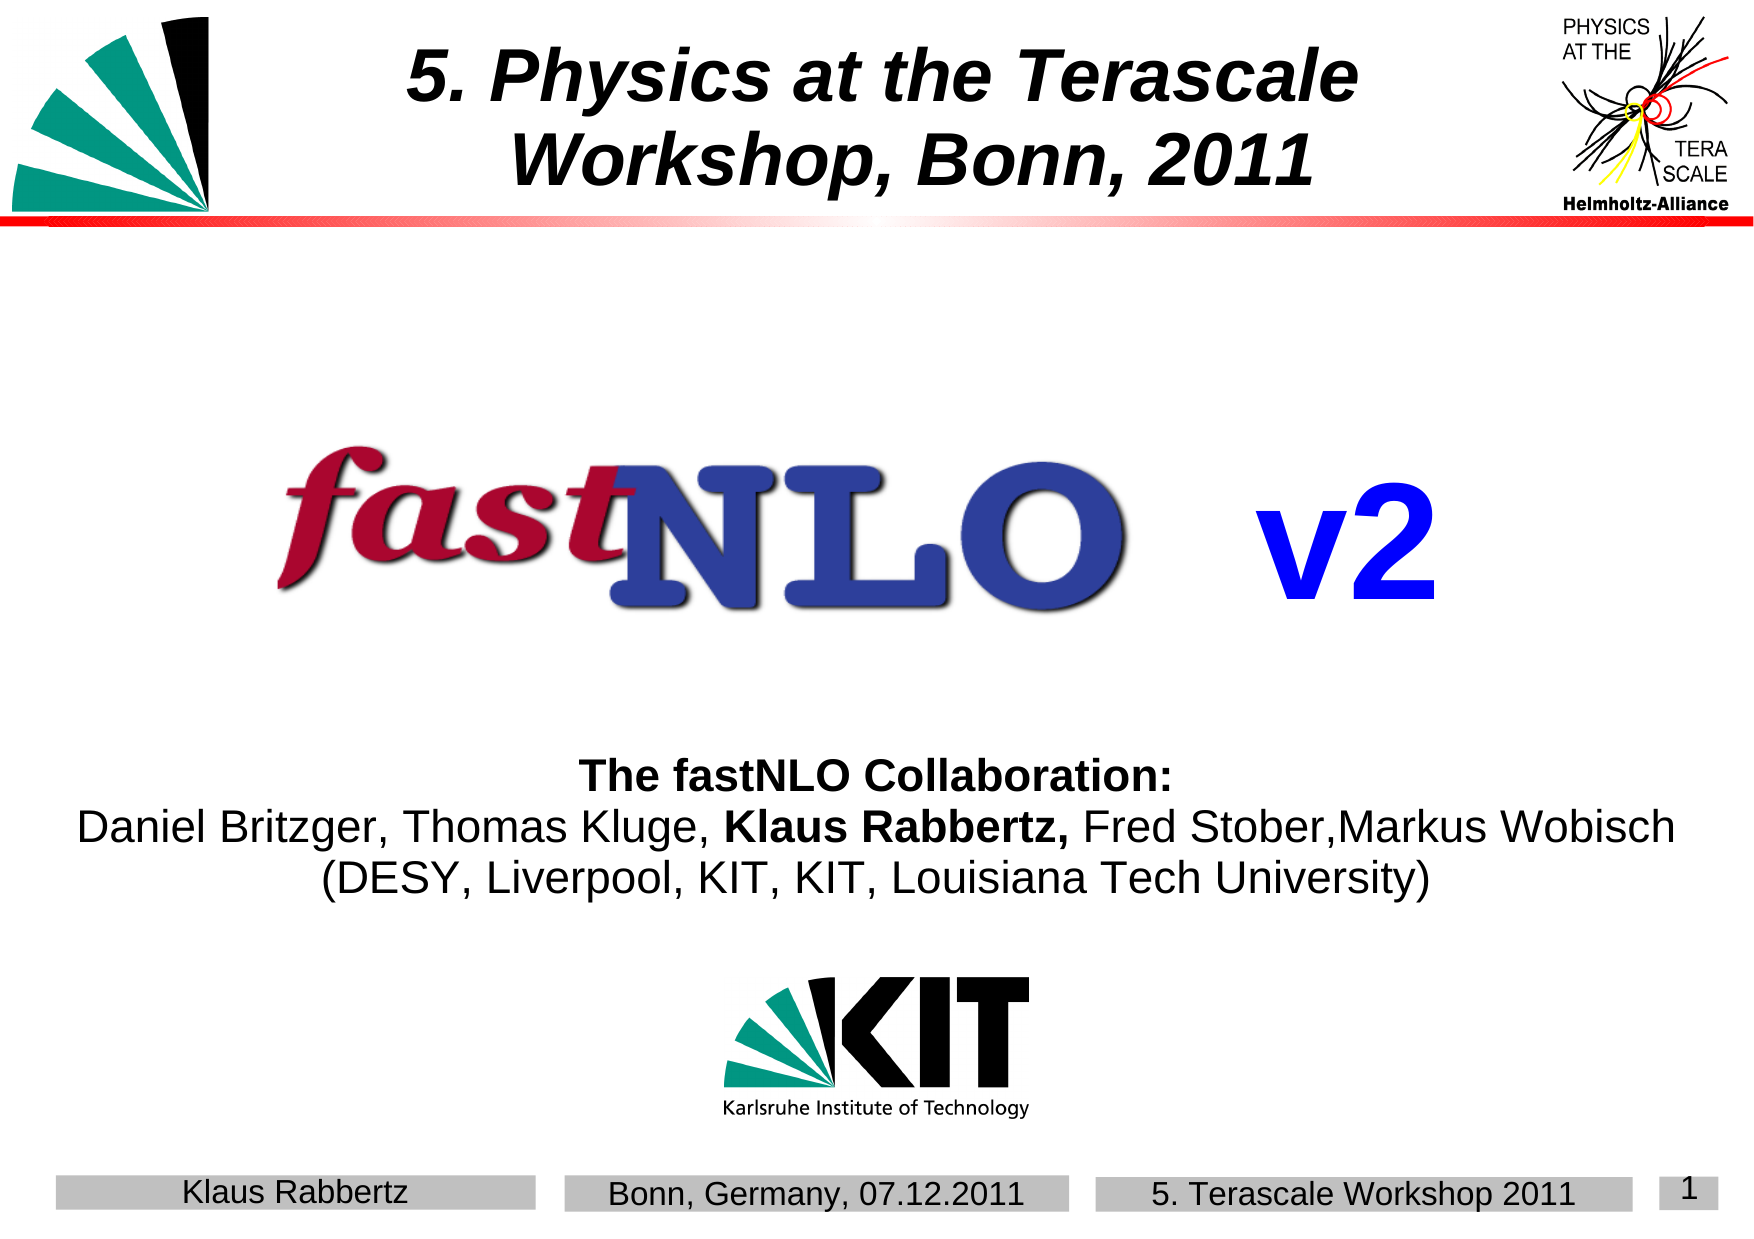

# 5. Physics at the Terascale Workshop, Bonn, 2011
v2
The fastNLO Collaboration:
Daniel Britzger, Thomas Kluge, Klaus Rabbertz, Fred Stober,Markus Wobisch
(DESY, Liverpool, KIT, KIT, Louisiana Tech University)